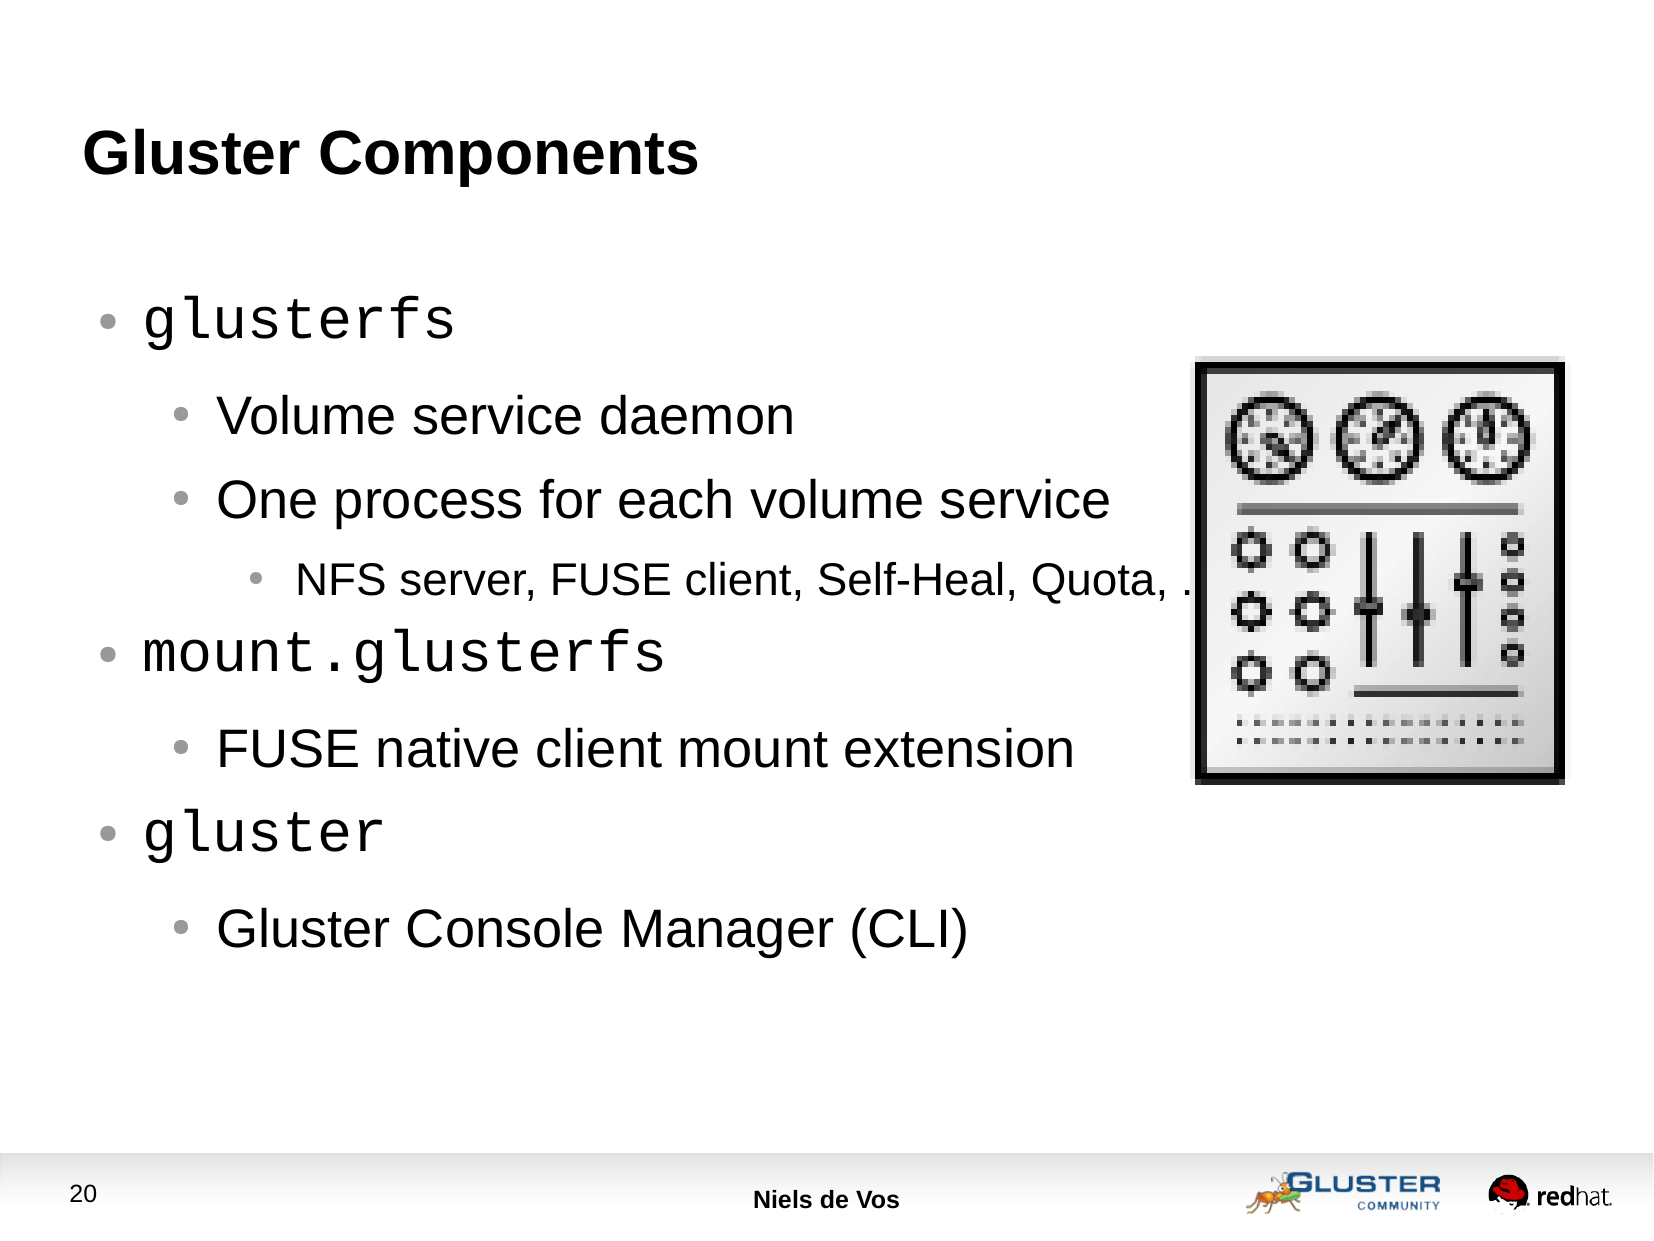

# Gluster Components
glusterfs
Volume service daemon
One process for each volume service
NFS server, FUSE client, Self-Heal, Quota, ...
mount.glusterfs
FUSE native client mount extension
gluster
Gluster Console Manager (CLI)